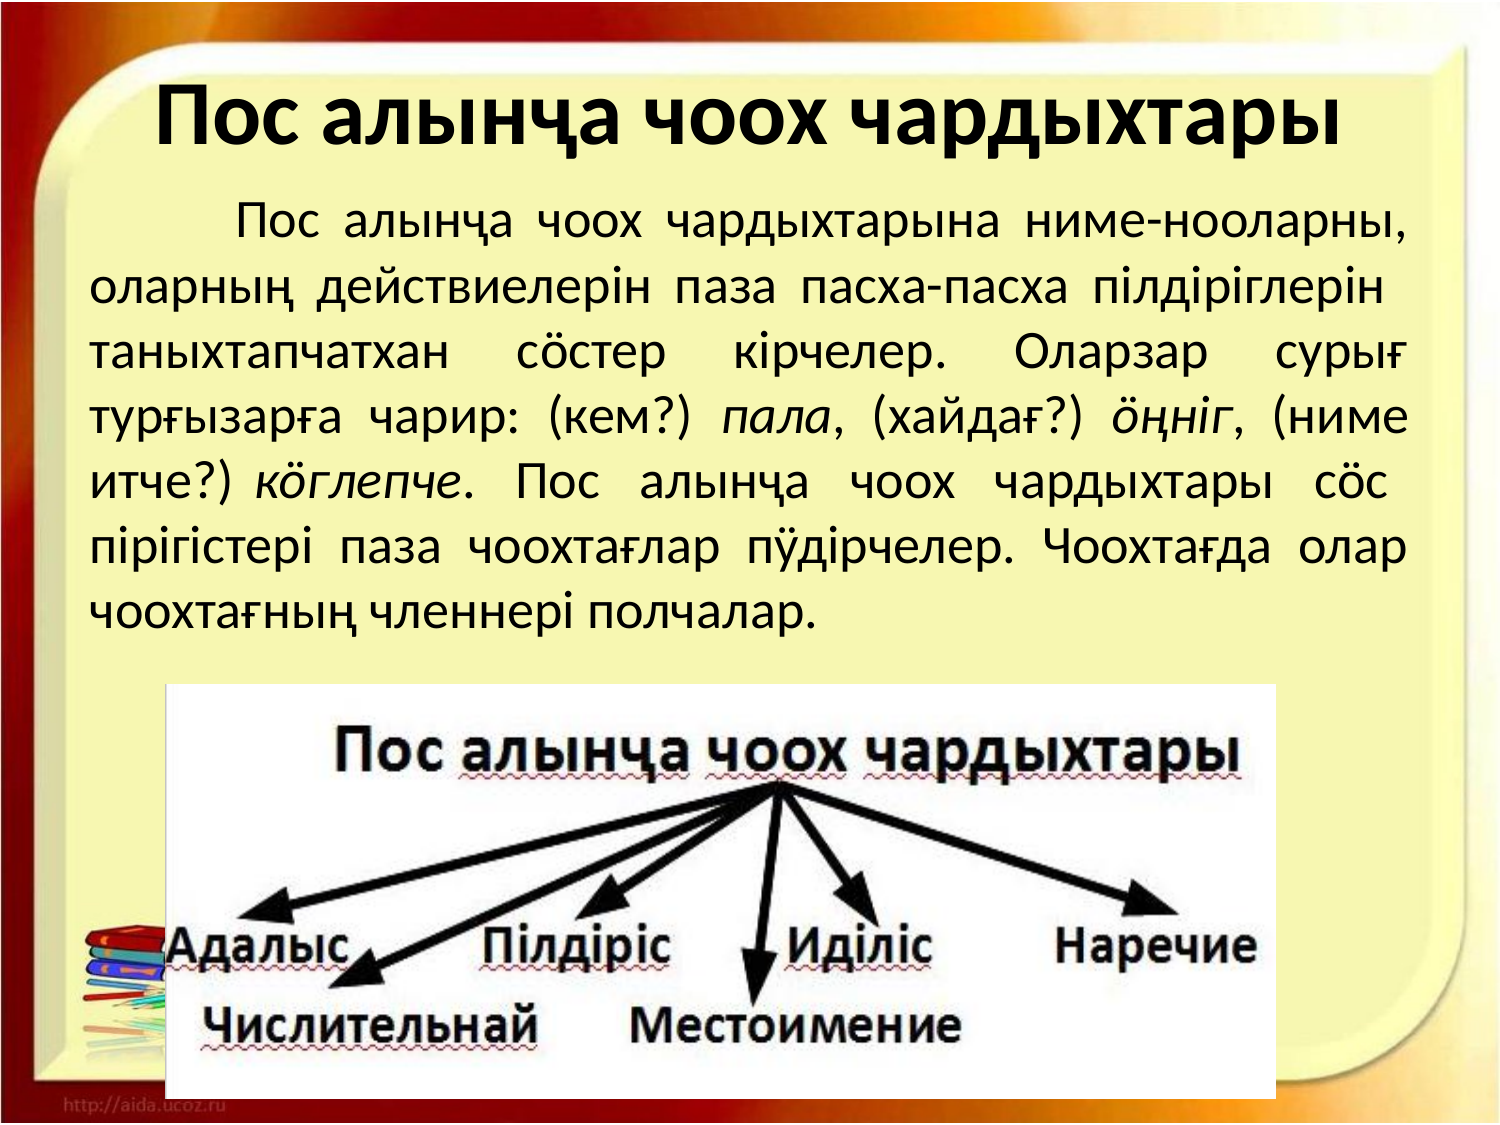

# Пос алынҷа чоох чардыхтары
 Пос алынҷа чоох чардыхтарына ниме-нооларны, оларның действиелерiн паза пасха-пасха пiлдiрiглерiн таныхтапчатхан сӧстер кiрчелер. Oларзар сурығ турғызарға чарир: (кем?) пала, (хайдағ?) ӧңнiг, (ниме итче?) кӧглепче. Пос алынҷа чоох чардыхтары сӧс пiрiгiстерi паза чоохтағлар пӱдiрчелер. Чоохтағда олар чоохтағның членнерi полчалар.